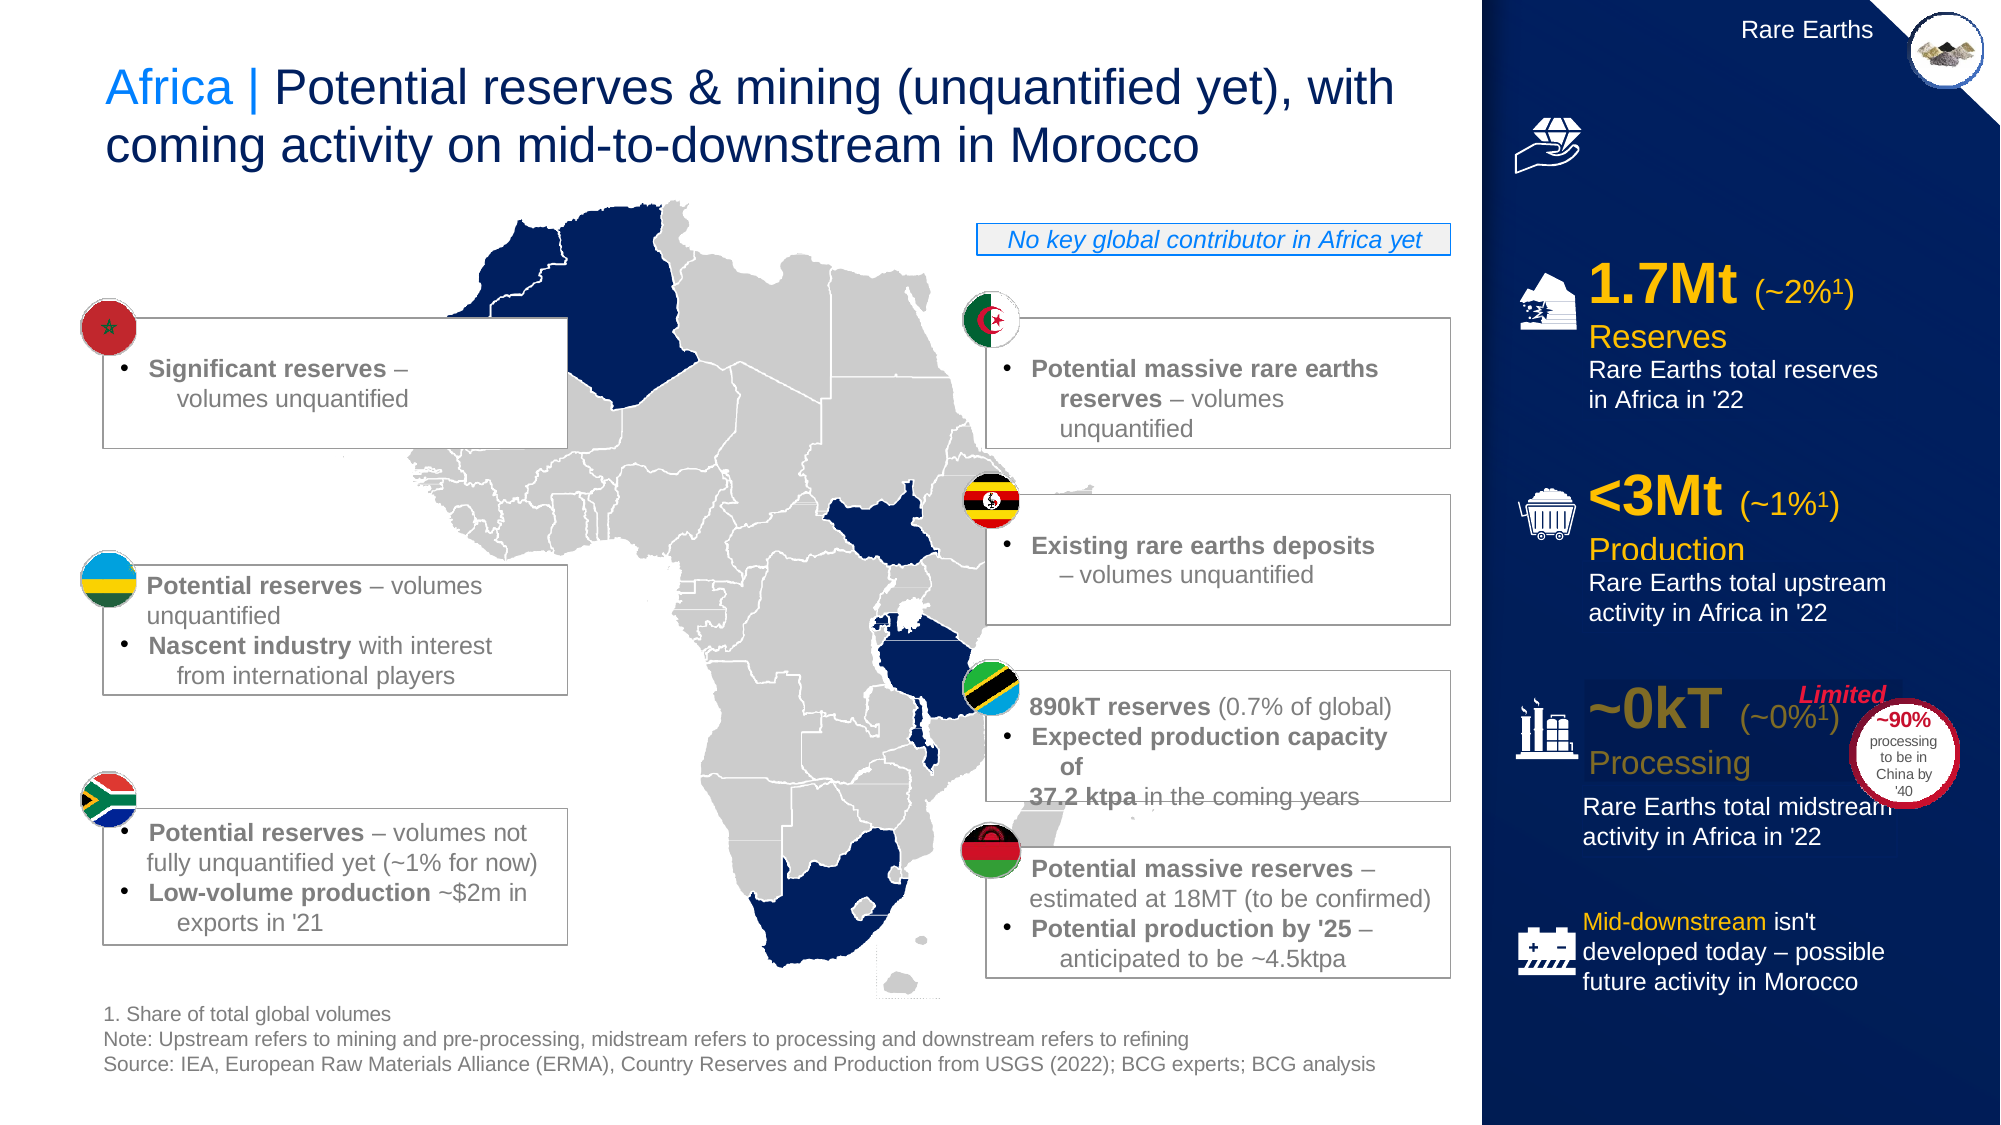

Rare Earths
# Africa | Potential reserves & mining (unquantified yet), with
coming activity on mid-to-downstream in Morocco
No key global contributor in Africa yet
1.7Mt (~2%1)
Reserves
Rare Earths total reserves in Africa in '22
Significant reserves – volumes unquantified
Potential massive rare earths reserves – volumes unquantified
<3Mt (~1%1)
Production
Existing rare earths deposits – volumes unquantified
Rare Earths total upstream activity in Africa in '22
Potential reserves – volumes unquantified
Nascent industry with interest from international players
•
~0kT (~0%1)
Processing
Limited
890kT reserves (0.7% of global)
Expected production capacity of
37.2 ktpa in the coming years
•
~90%
processing
to be in
China by
'40
Rare Earths total midstream activity in Africa in '22
Potential reserves – volumes not
fully unquantified yet (~1% for now)
Low-volume production ~$2m in exports in '21
Potential massive reserves –
estimated at 18MT (to be confirmed)
Potential production by '25 – anticipated to be ~4.5ktpa
Mid-downstream isn't developed today – possible future activity in Morocco
1. Share of total global volumes
Note: Upstream refers to mining and pre-processing, midstream refers to processing and downstream refers to refining
Source: IEA, European Raw Materials Alliance (ERMA), Country Reserves and Production from USGS (2022); BCG experts; BCG analysis